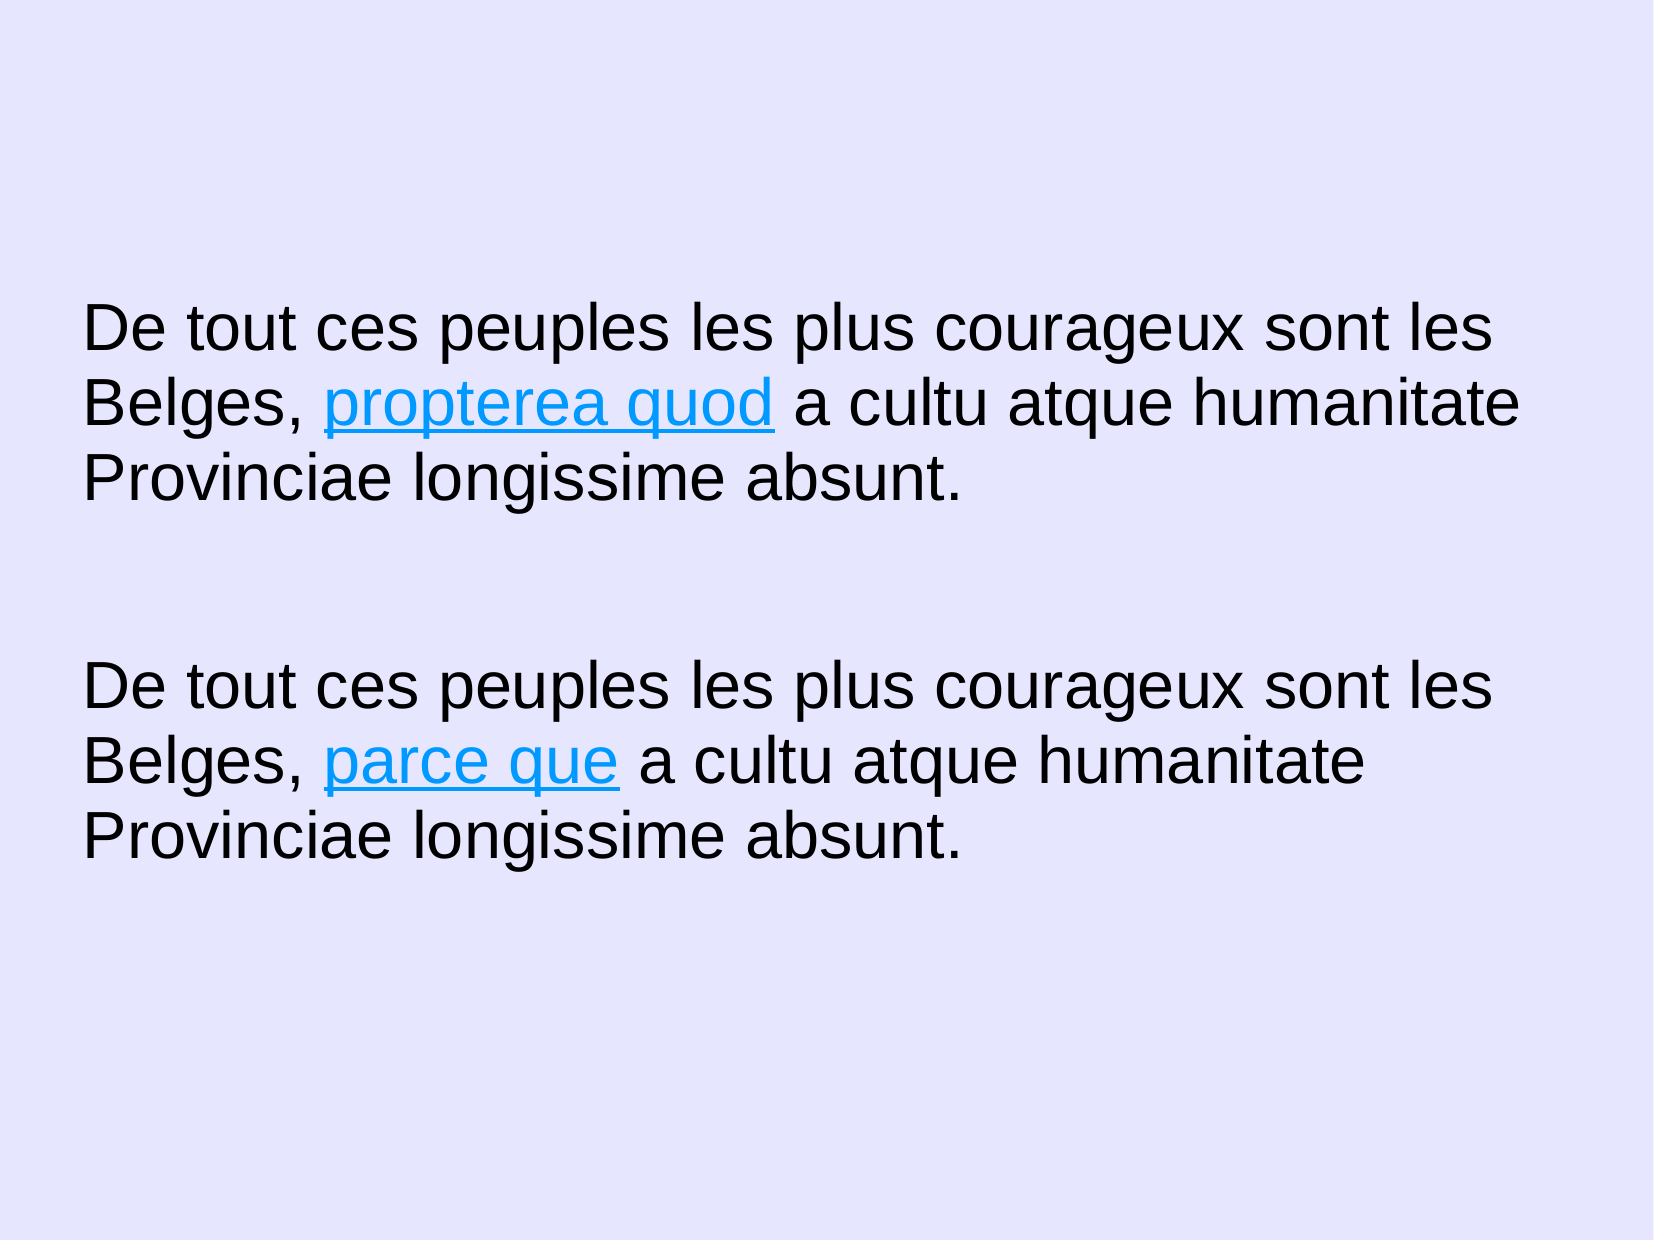

# De tout ces peuples les plus courageux sont les Belges, propterea quod a cultu atque humanitate Provinciae longissime absunt.
De tout ces peuples les plus courageux sont les Belges, parce que a cultu atque humanitate Provinciae longissime absunt.